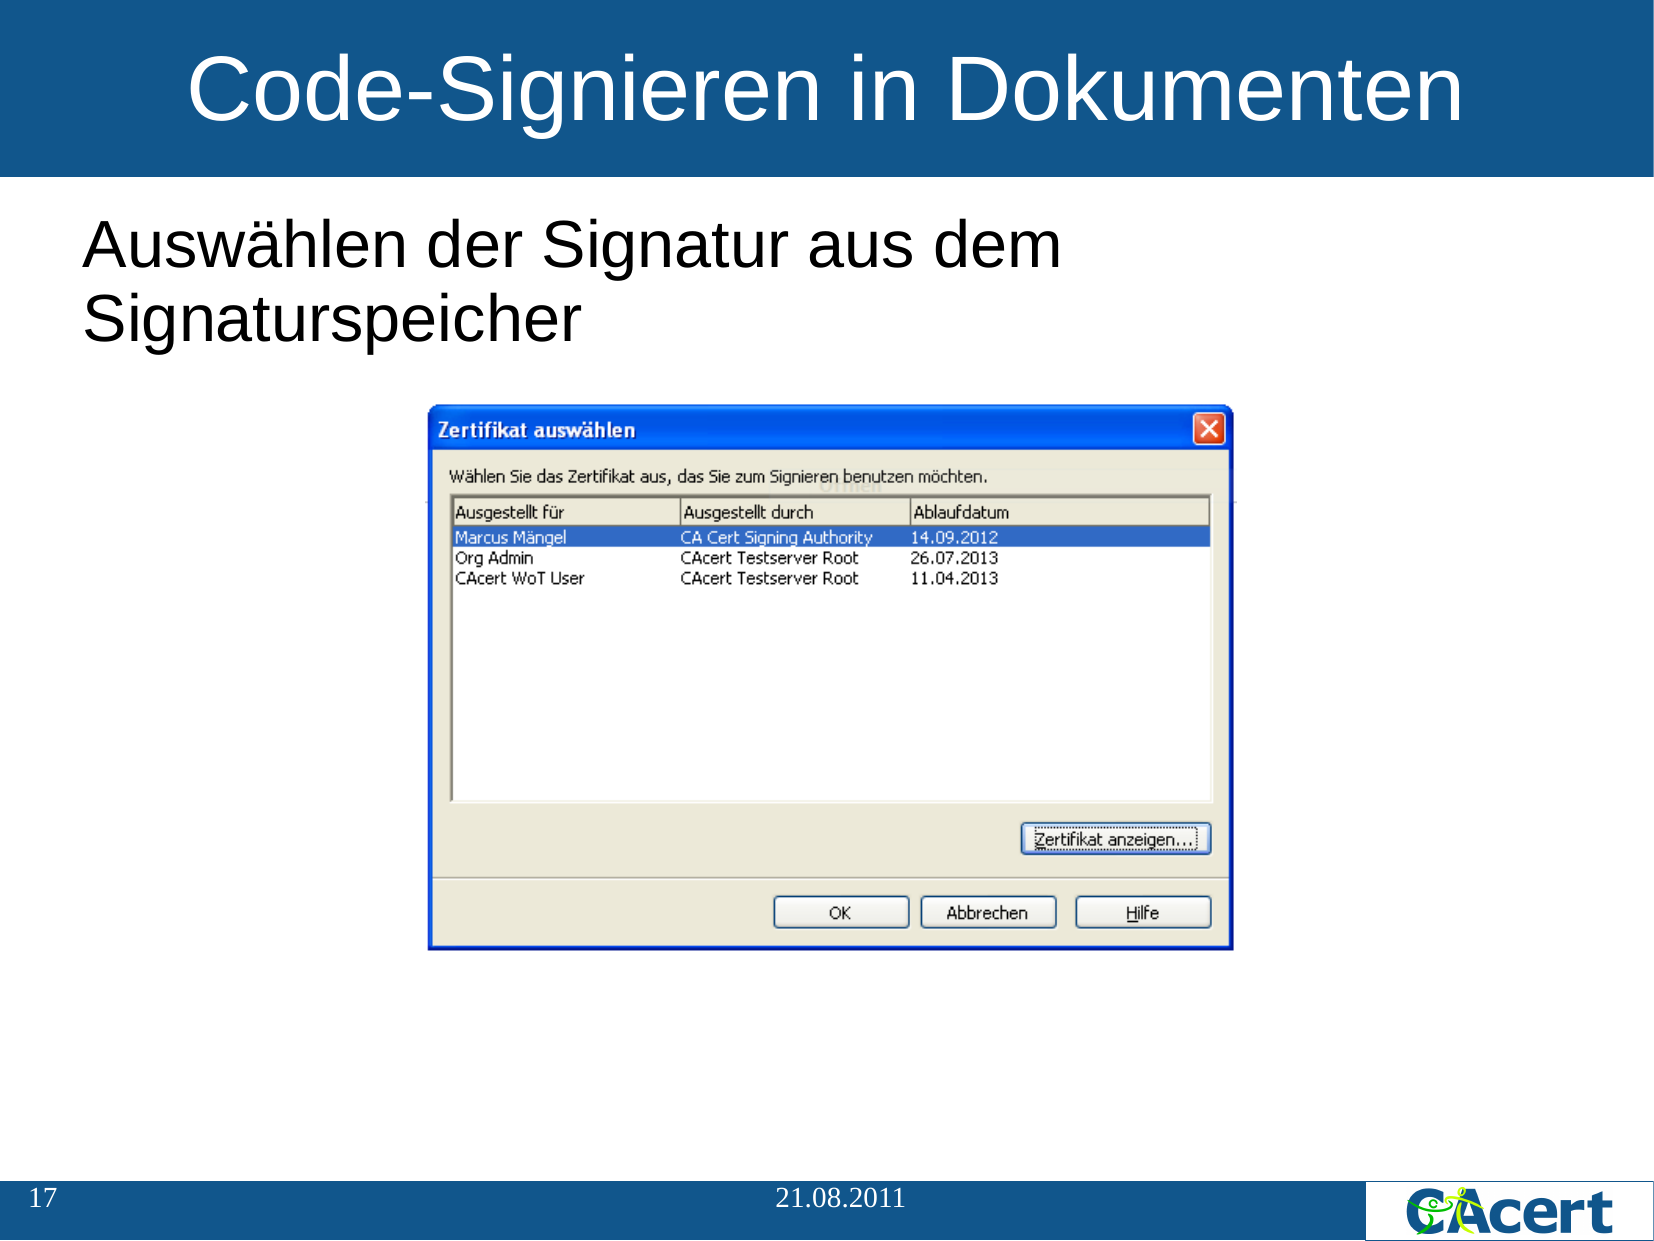

# Code-Signieren in Dokumenten
Auswählen der Signatur aus dem Signaturspeicher
17
21.08.2011